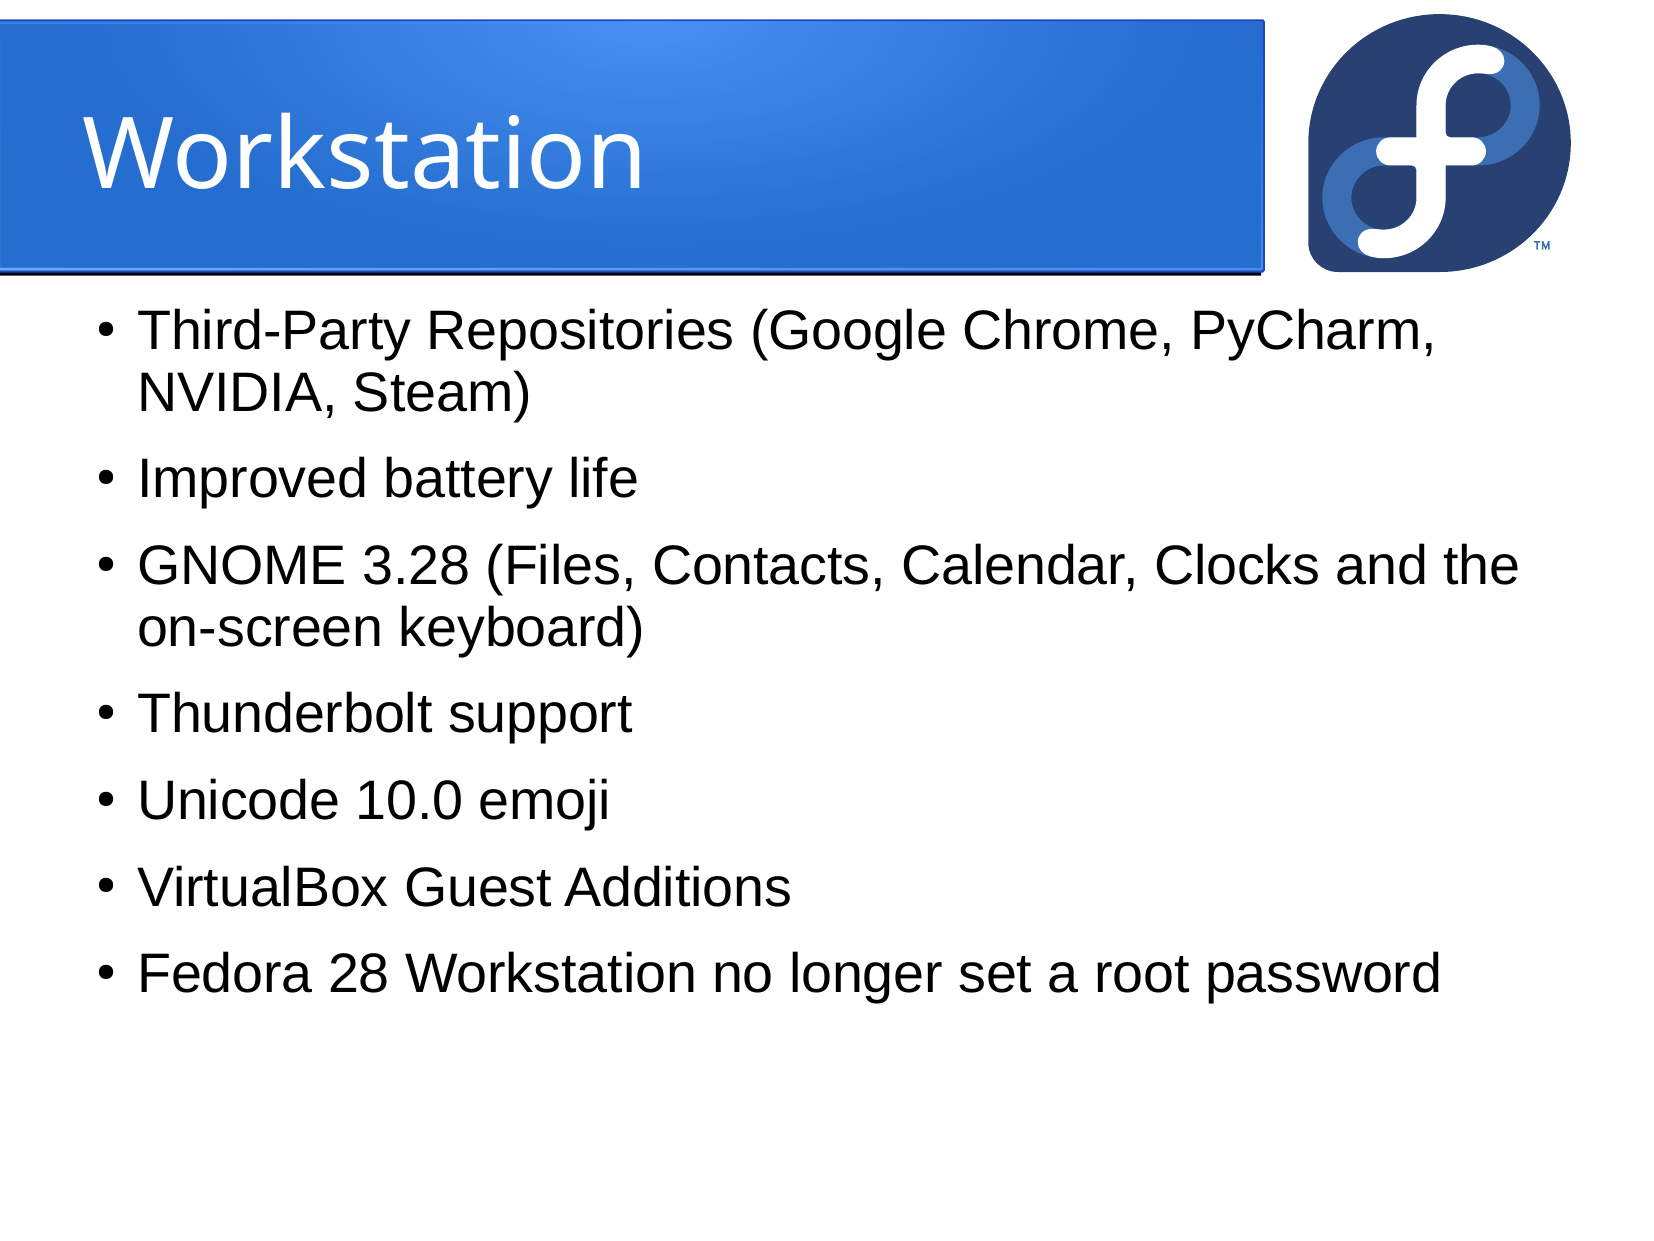

# Workstation
Third-Party Repositories (Google Chrome, PyCharm, NVIDIA, Steam)
Improved battery life
GNOME 3.28 (Files, Contacts, Calendar, Clocks and the on-screen keyboard)
Thunderbolt support
Unicode 10.0 emoji
VirtualBox Guest Additions
Fedora 28 Workstation no longer set a root password